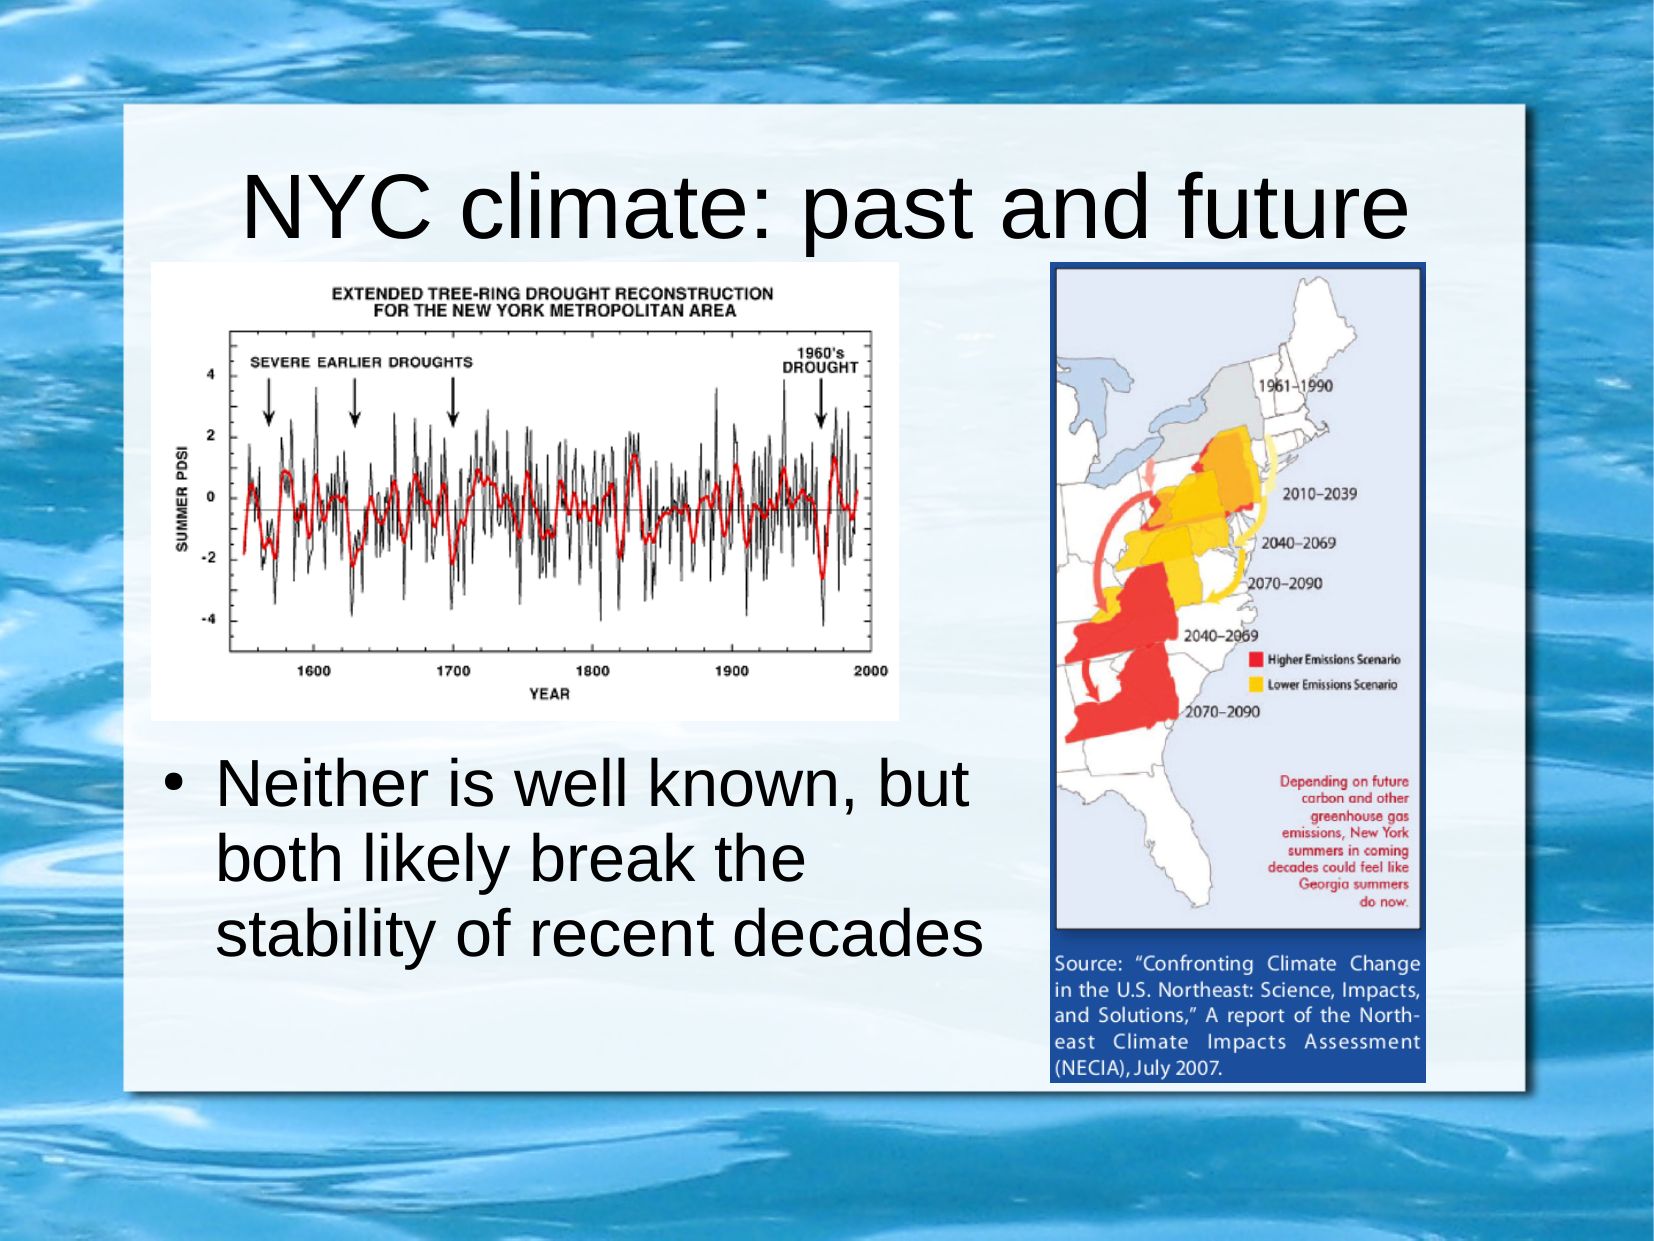

# NYC climate: past and future
Neither is well known, but both likely break the stability of recent decades